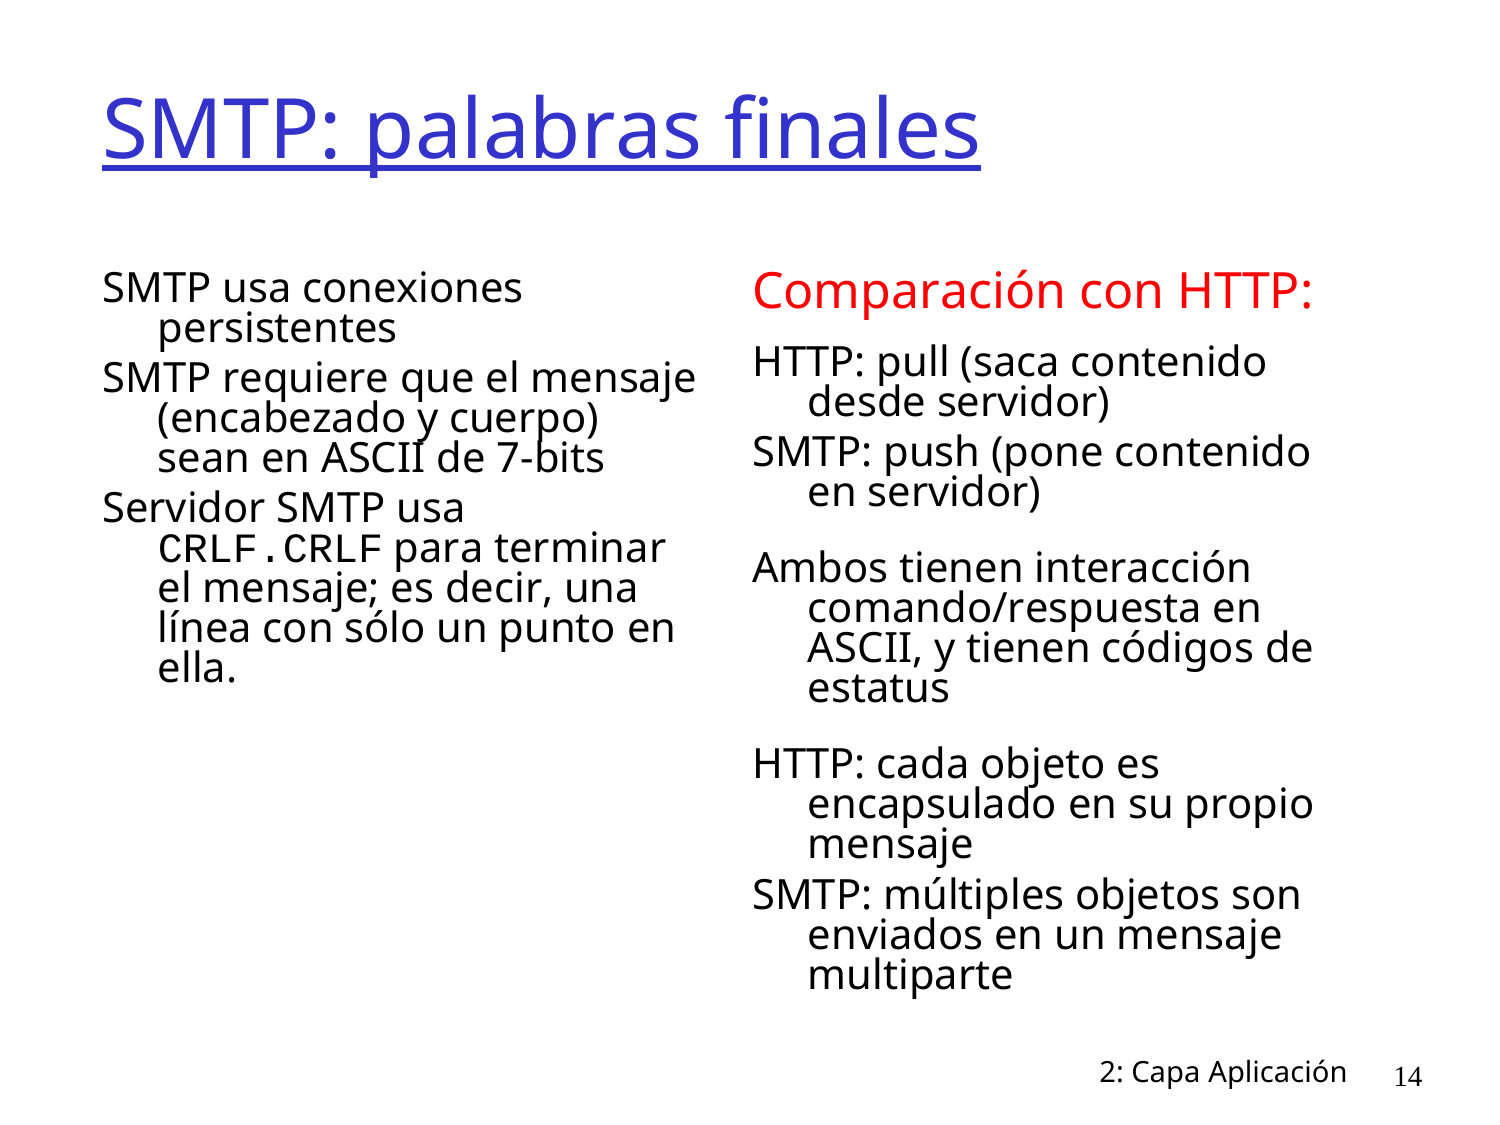

SMTP: palabras finales
SMTP usa conexiones persistentes
SMTP requiere que el mensaje (encabezado y cuerpo) sean en ASCII de 7-bits
Servidor SMTP usa CRLF.CRLF para terminar el mensaje; es decir, una línea con sólo un punto en ella.
Comparación con HTTP:
HTTP: pull (saca contenido desde servidor)‏
SMTP: push (pone contenido en servidor)‏
Ambos tienen interacción comando/respuesta en ASCII, y tienen códigos de estatus
HTTP: cada objeto es encapsulado en su propio mensaje
SMTP: múltiples objetos son enviados en un mensaje multiparte